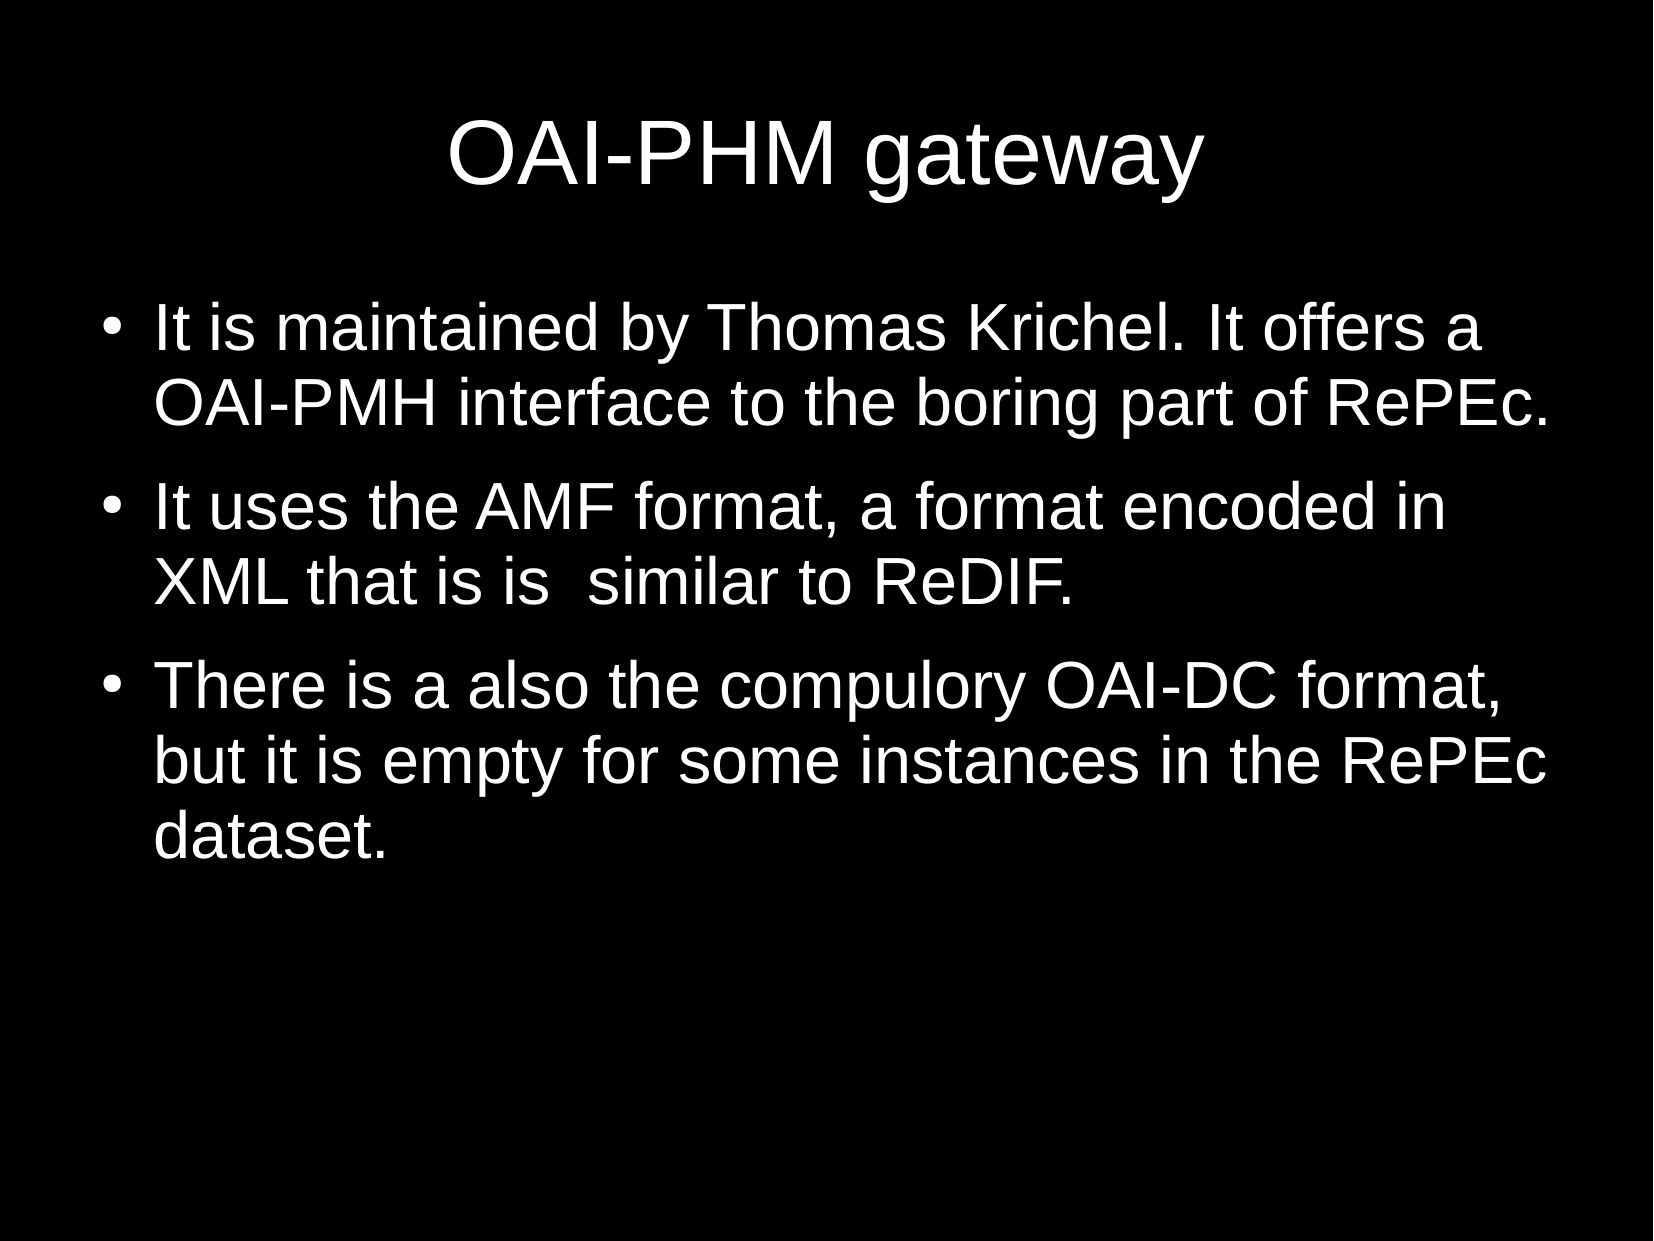

# OAI-PHM gateway
It is maintained by Thomas Krichel. It offers a OAI-PMH interface to the boring part of RePEc.
It uses the AMF format, a format encoded in XML that is is similar to ReDIF.
There is a also the compulory OAI-DC format, but it is empty for some instances in the RePEc dataset.